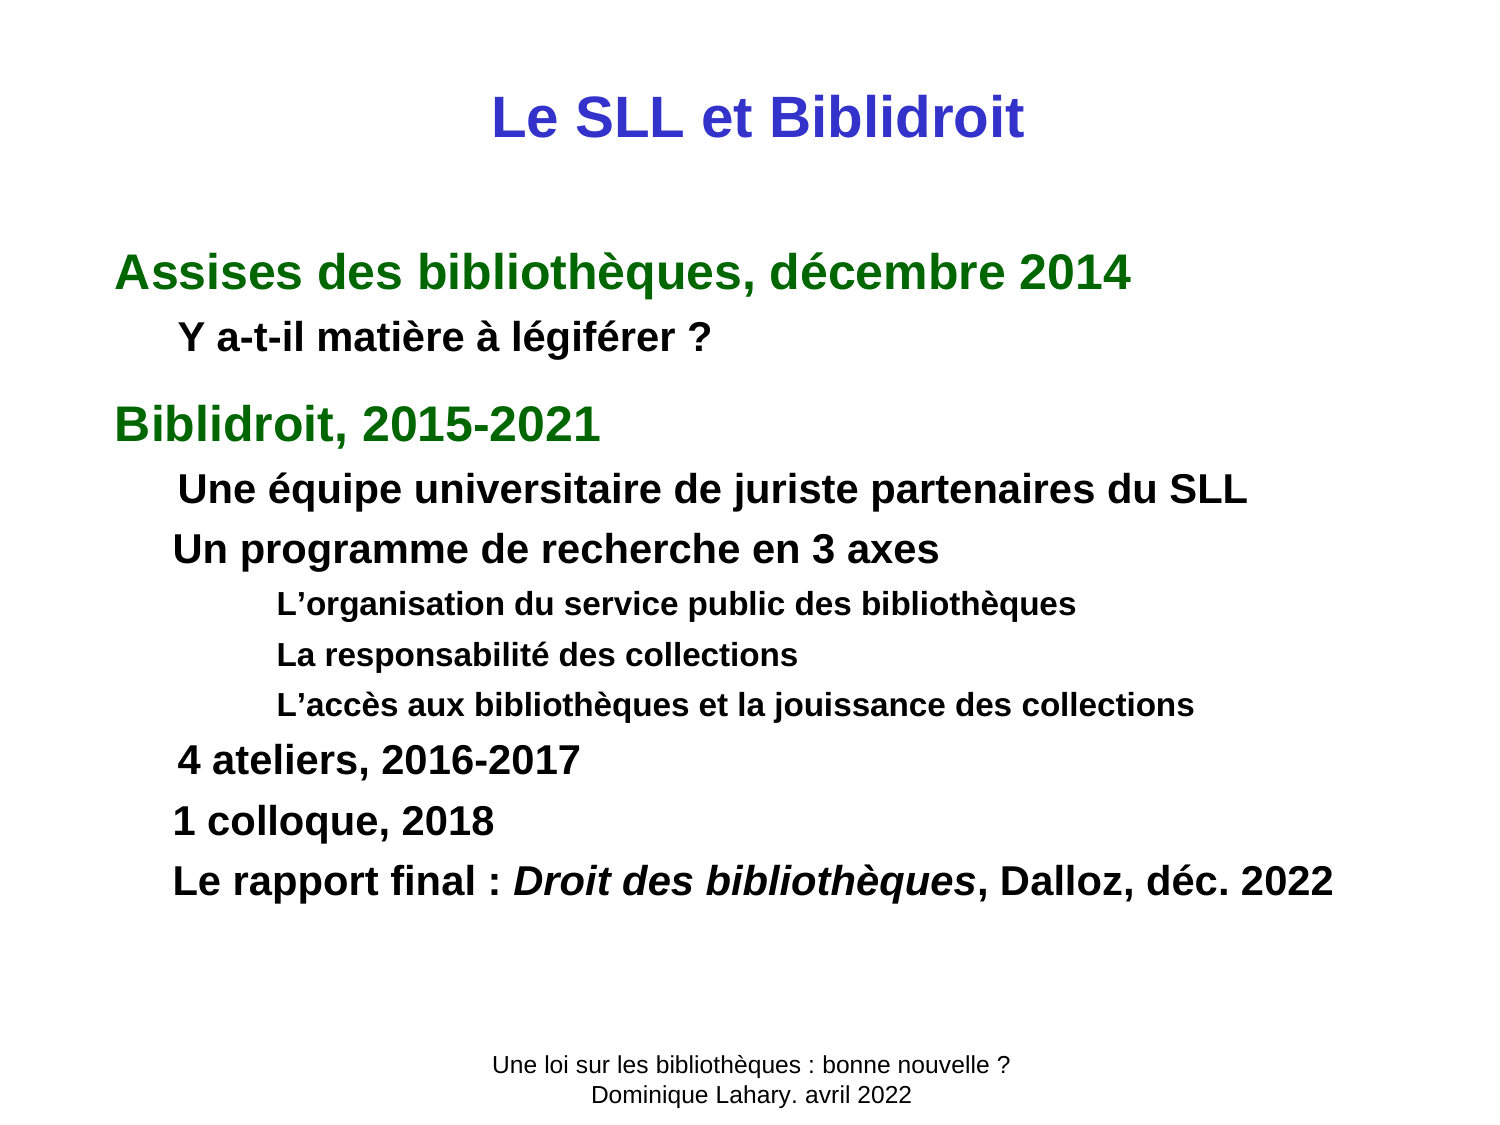

# Le SLL et Biblidroit
Assises des bibliothèques, décembre 2014
	Y a-t-il matière à légiférer ?
Biblidroit, 2015-2021
	Une équipe universitaire de juriste partenaires du SLL
 Un programme de recherche en 3 axes
L’organisation du service public des bibliothèques
La responsabilité des collections
L’accès aux bibliothèques et la jouissance des collections
	4 ateliers, 2016-2017
 1 colloque, 2018
 Le rapport final : Droit des bibliothèques, Dalloz, déc. 2022
Une loi sur les bibliothèques : bonne nouvelle ?
Dominique Lahary. avril 2022